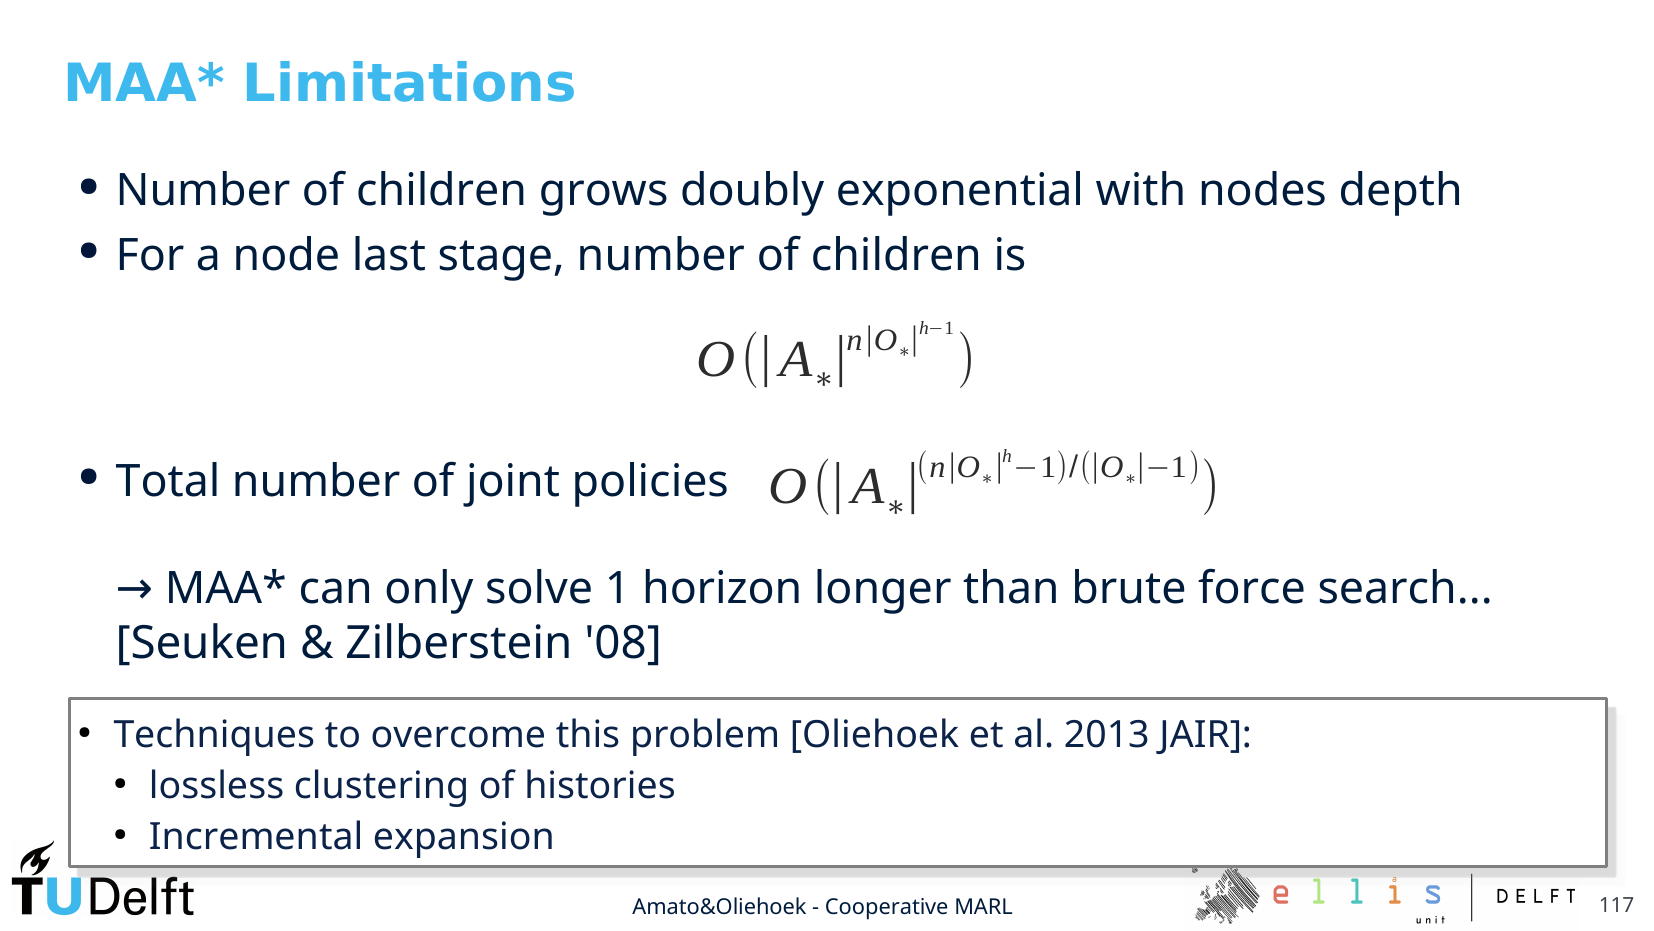

# MAA* Limitations
Number of children grows doubly exponential with nodes depth
For a node last stage, number of children is
Total number of joint policies
→ MAA* can only solve 1 horizon longer than brute force search... [Seuken & Zilberstein '08]
Techniques to overcome this problem [Oliehoek et al. 2013 JAIR]:
lossless clustering of histories
Incremental expansion
Amato&Oliehoek - Cooperative MARL